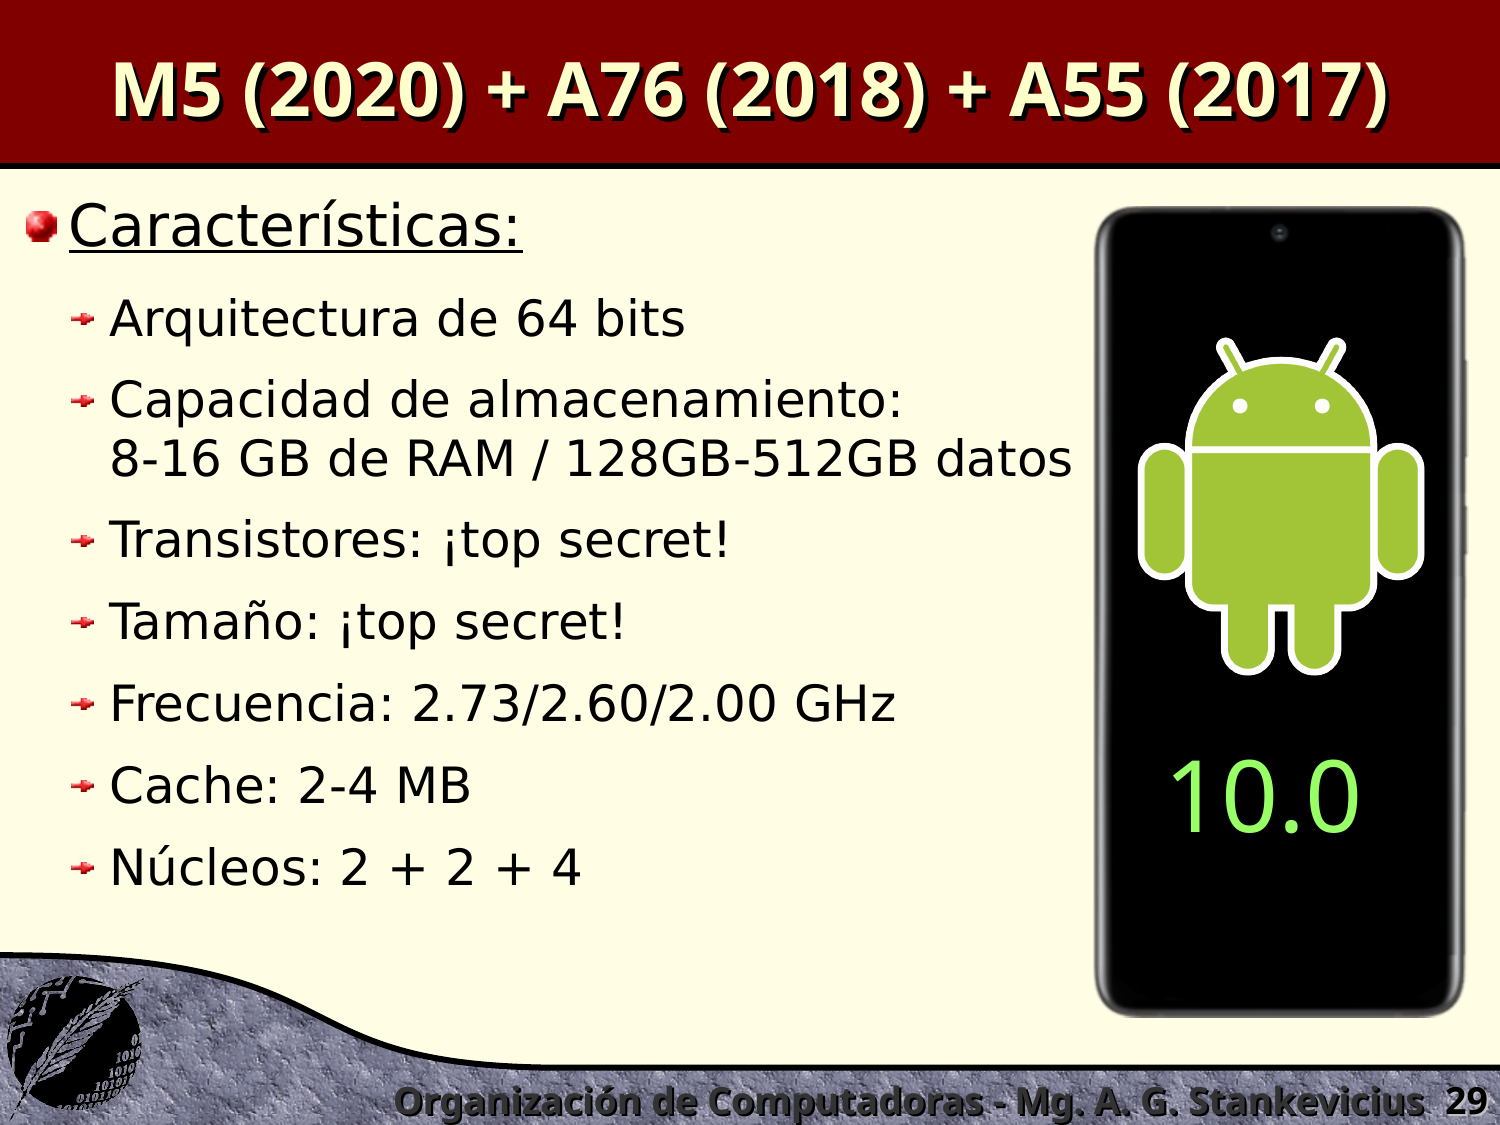

# M5 (2020) + A76 (2018) + A55 (2017)
Características:
Arquitectura de 64 bits
Capacidad de almacenamiento:
8-16 GB de RAM / 128GB-512GB datos
Transistores: ¡top secret!
Tamaño: ¡top secret!
Frecuencia: 2.73/2.60/2.00 GHz
Cache: 2-4 MB
Núcleos: 2 + 2 + 4
10.0
29